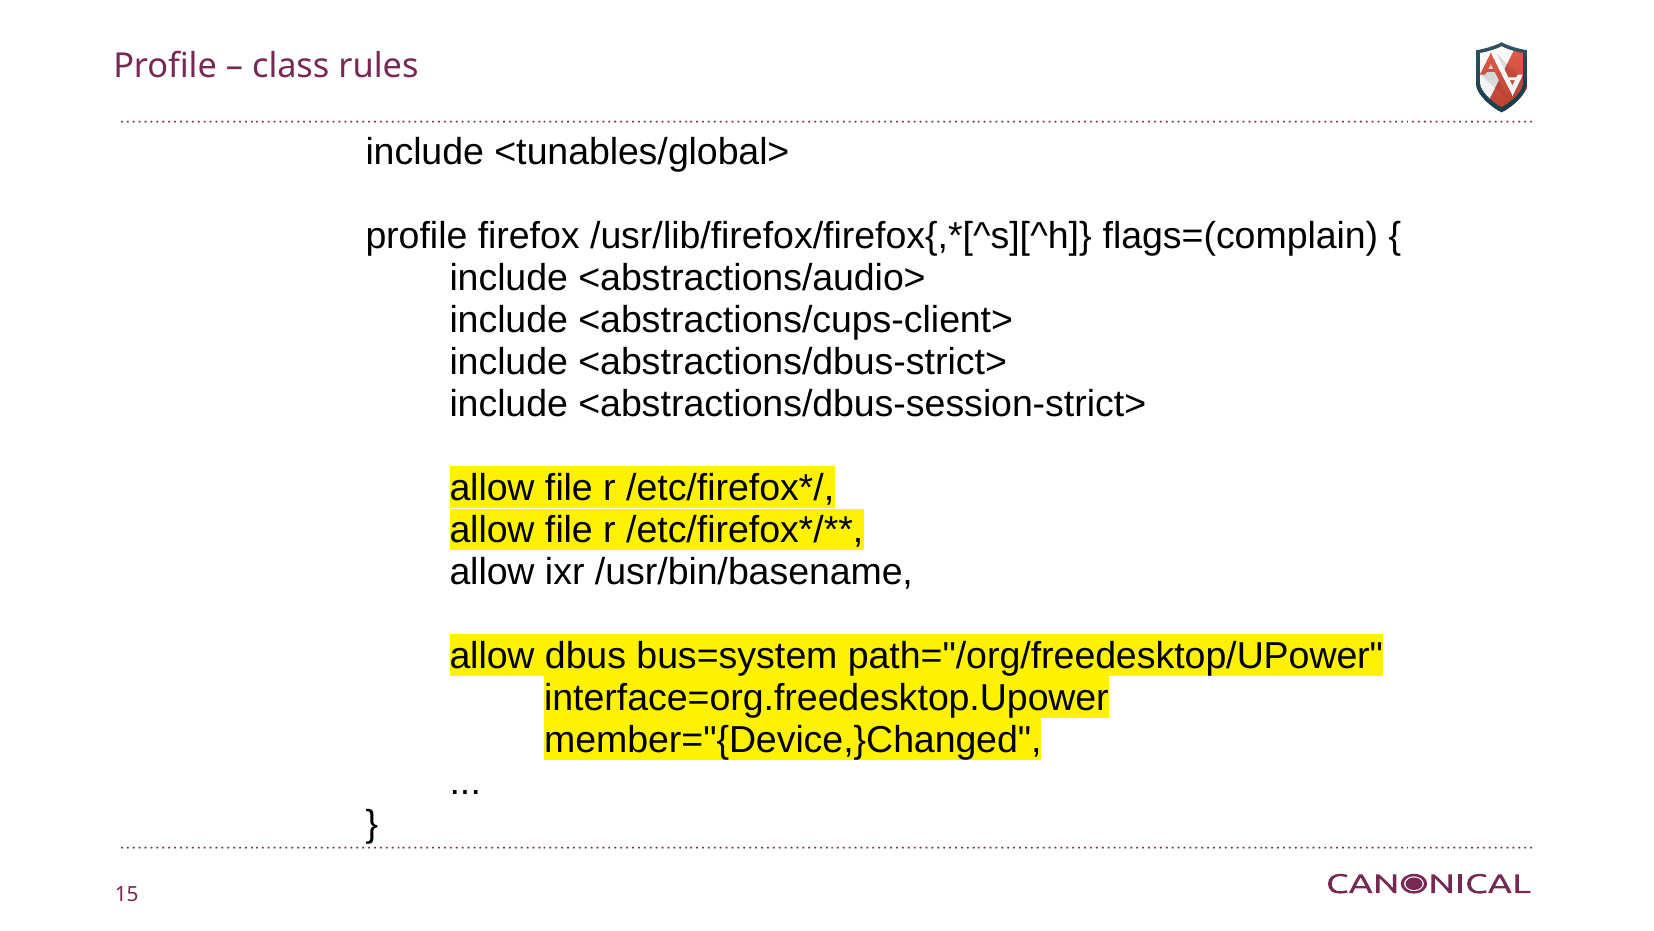

# Profile – class rules
include <tunables/global>
profile firefox /usr/lib/firefox/firefox{,*[^s][^h]} flags=(complain) {
 include <abstractions/audio>
 include <abstractions/cups-client>
 include <abstractions/dbus-strict>
 include <abstractions/dbus-session-strict>
 allow file r /etc/firefox*/,
 allow file r /etc/firefox*/**,
 allow ixr /usr/bin/basename,
 allow dbus bus=system path="/org/freedesktop/UPower"
 interface=org.freedesktop.Upower
 member="{Device,}Changed",
 ...
}